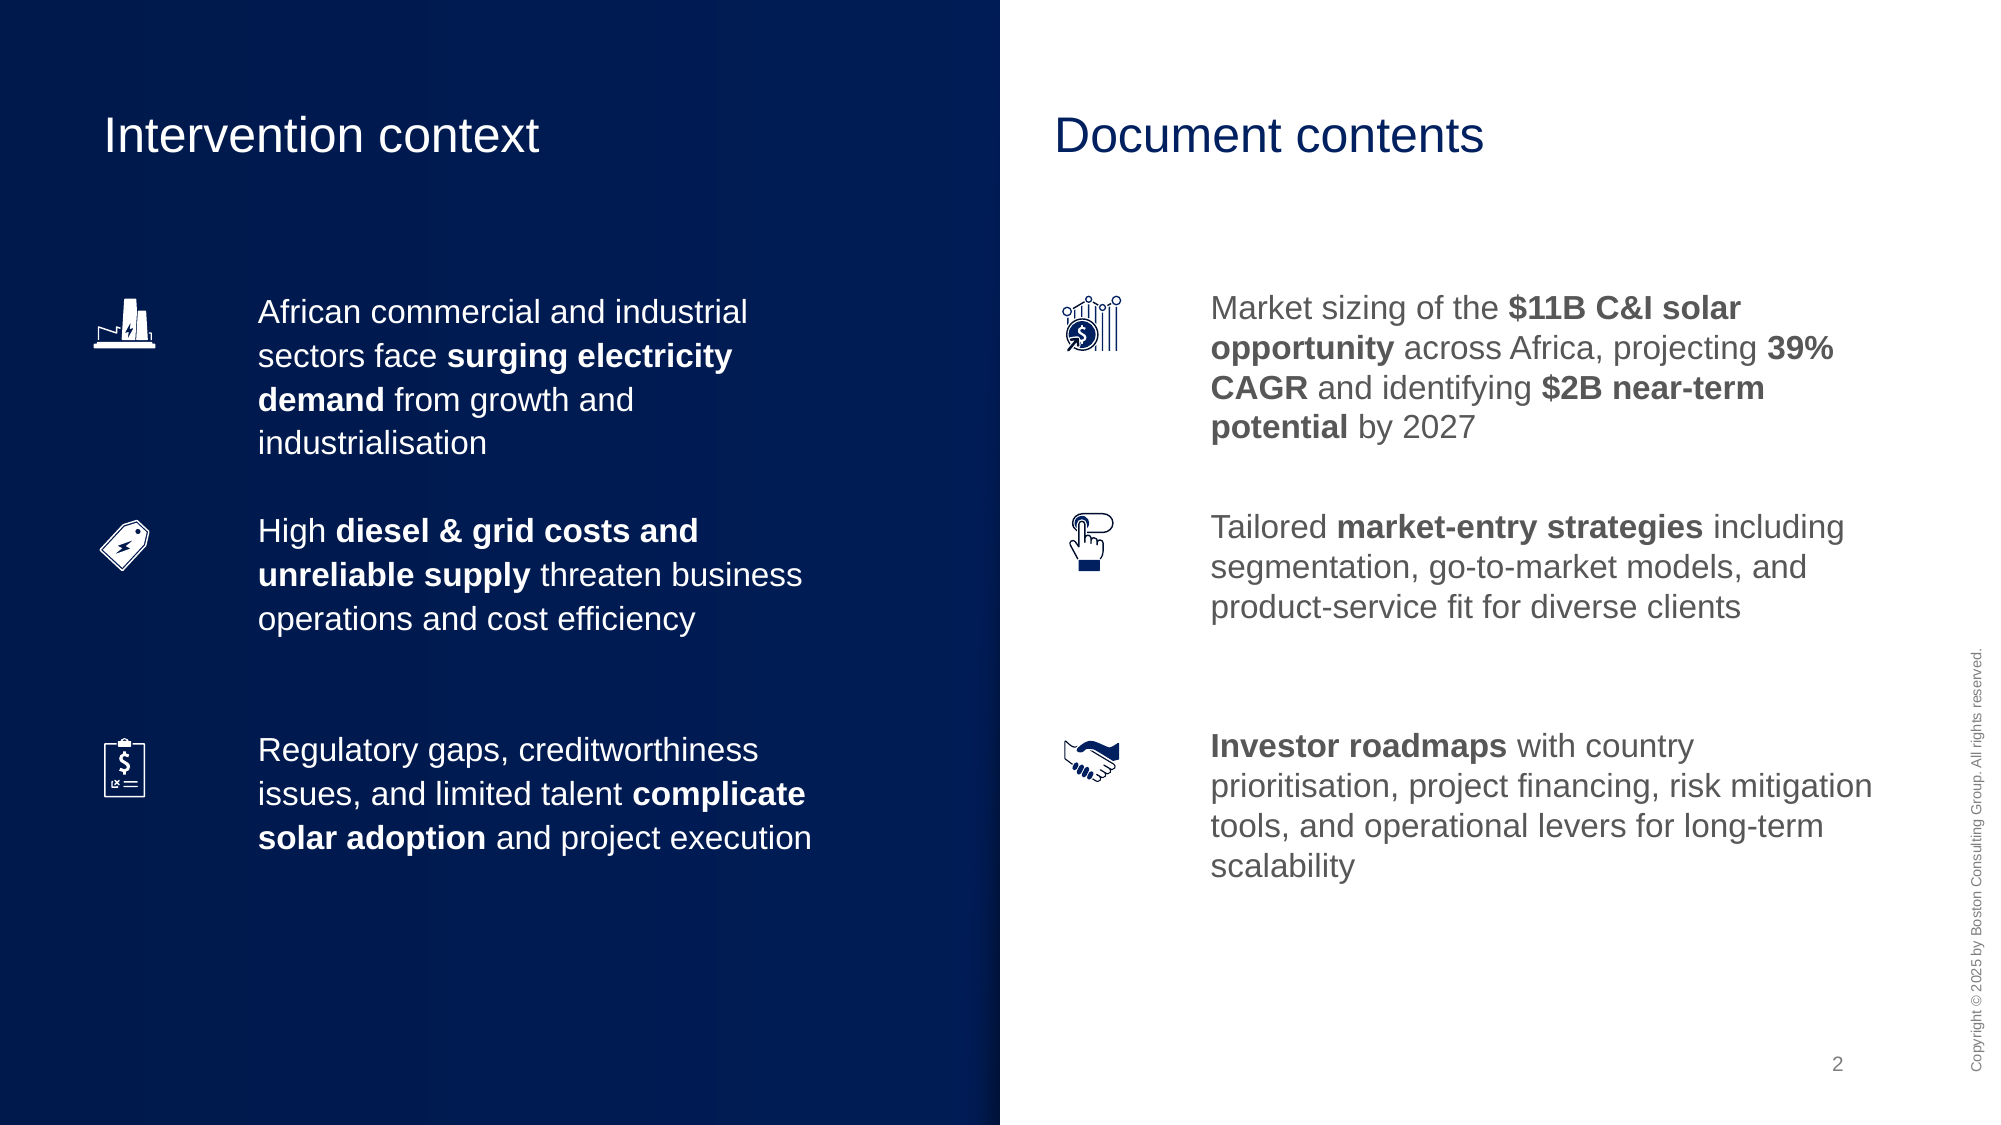

Intervention context
Document contents
African commercial and industrial sectors face surging electricity demand from growth and industrialisation
Market sizing of the $11B C&I solar opportunity across Africa, projecting 39% CAGR and identifying $2B near-term potential by 2027
High diesel & grid costs and unreliable supply threaten business operations and cost efficiency
Tailored market-entry strategies including segmentation, go-to-market models, and product-service fit for diverse clients
Regulatory gaps, creditworthiness issues, and limited talent complicate solar adoption and project execution
Investor roadmaps with country prioritisation, project financing, risk mitigation tools, and operational levers for long-term scalability